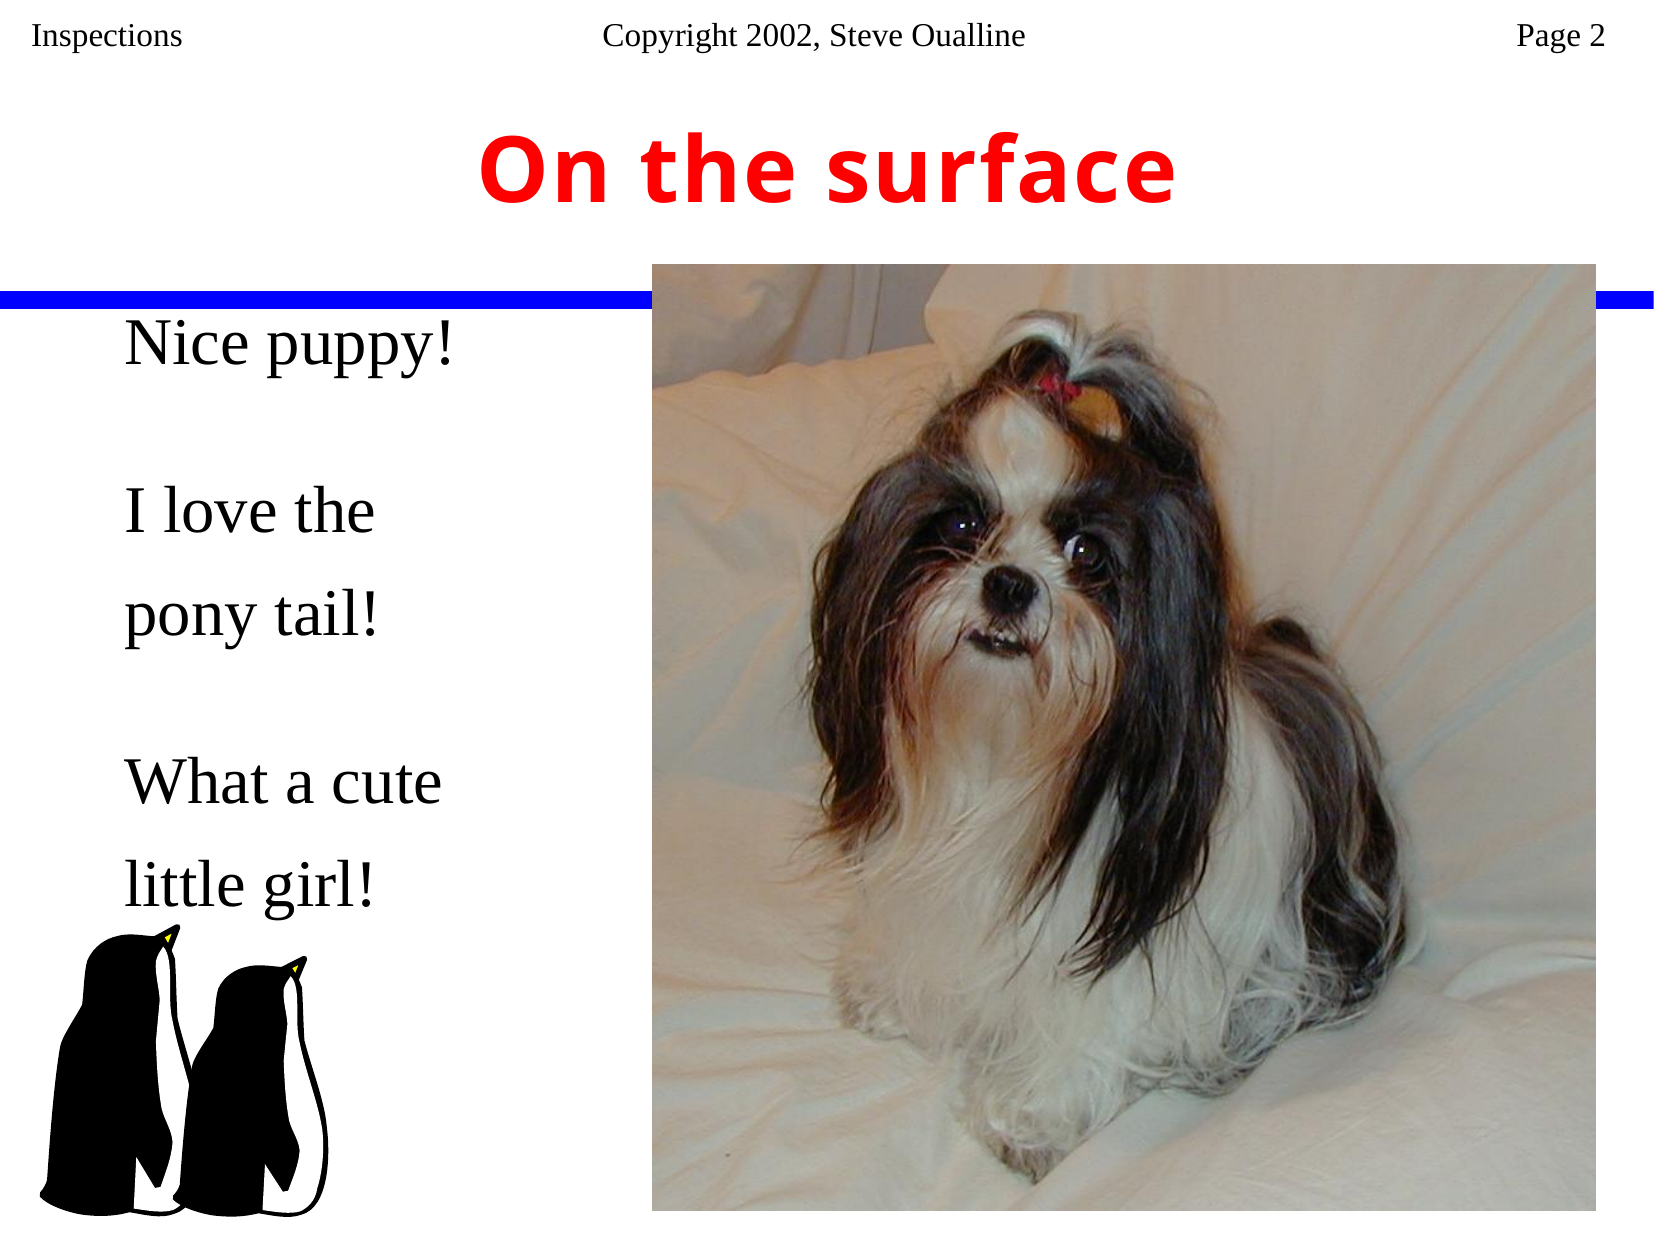

# On the surface
Nice puppy!
I love the
pony tail!
What a cute
little girl!